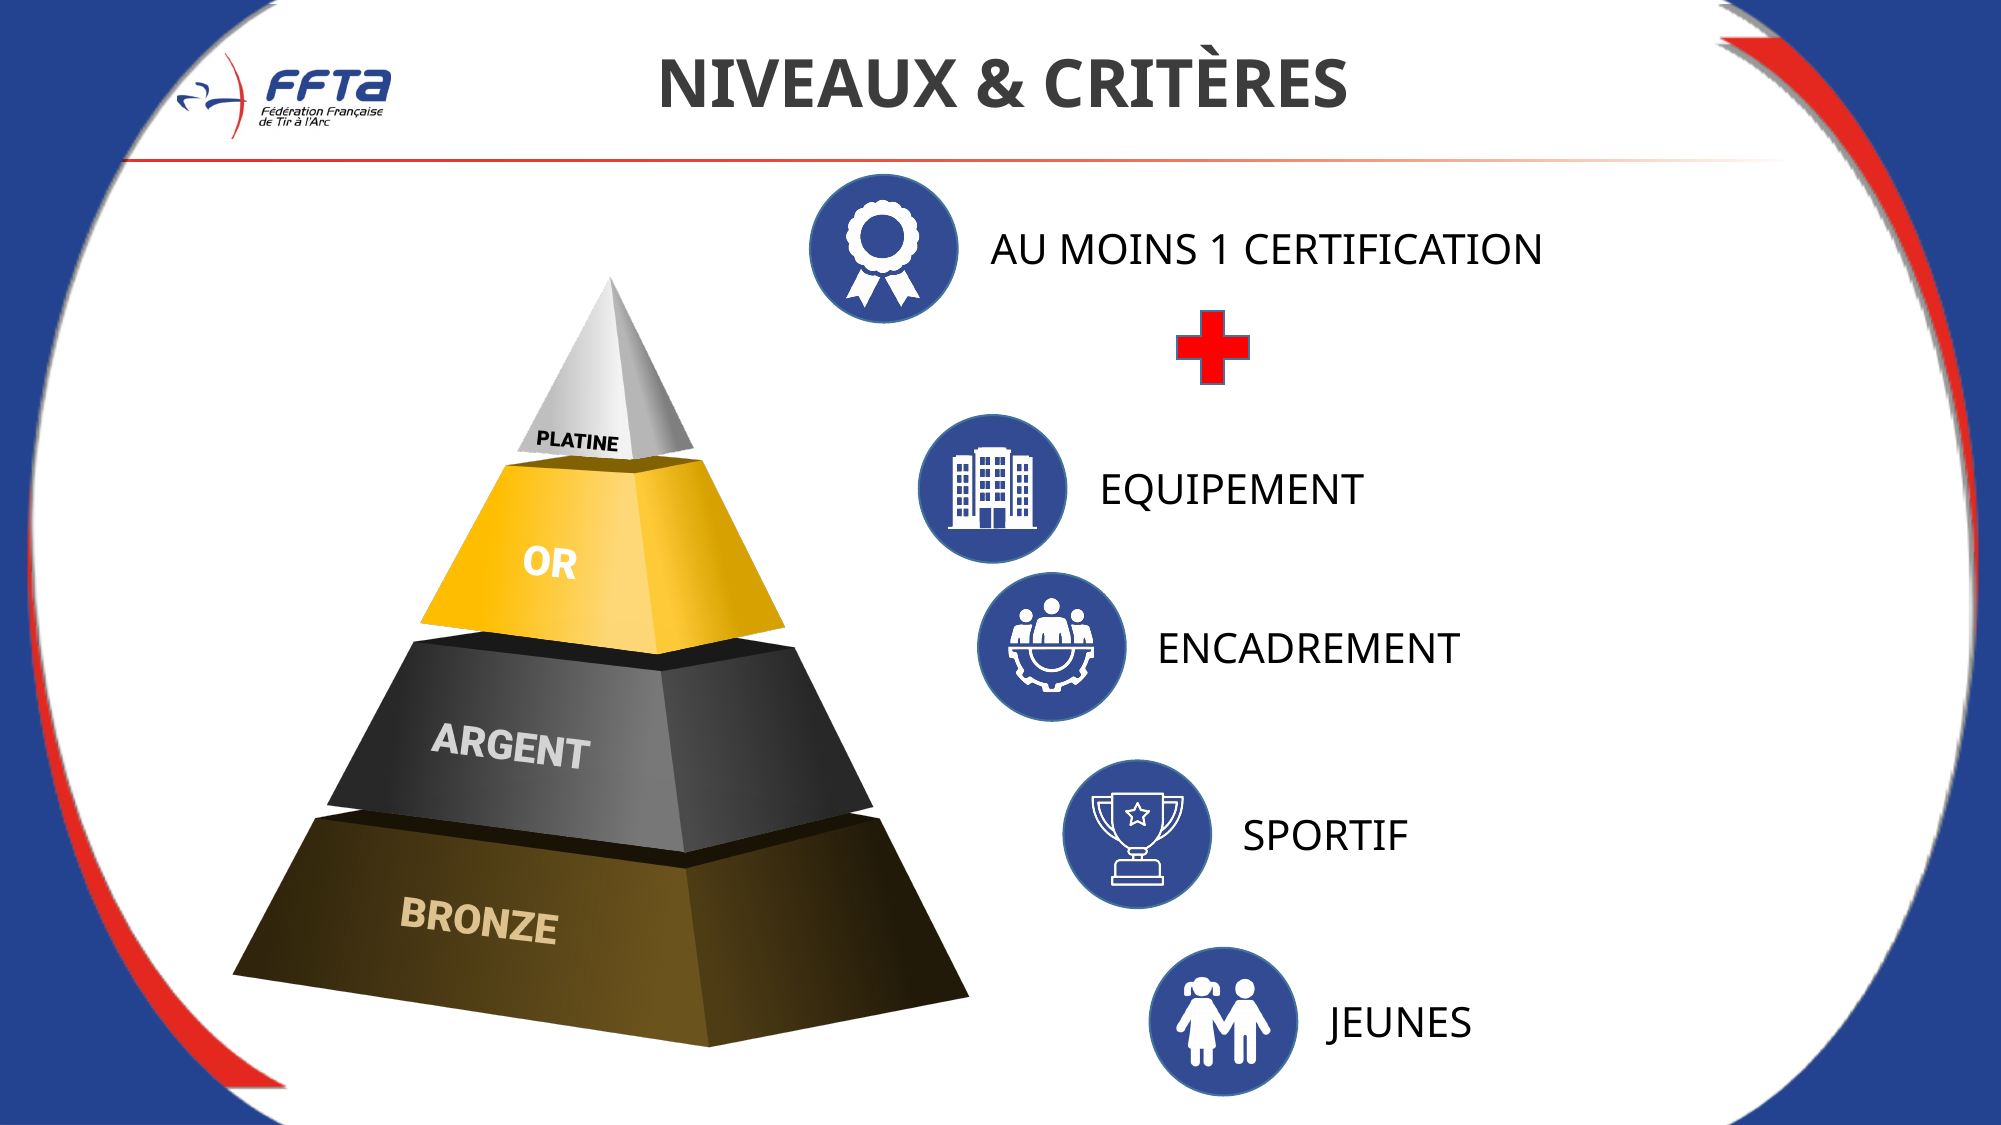

Niveaux & Critères
AU MOINS 1 CERTIFICATION
EQUIPEMENT
ENCADREMENT
SPORTIF
JEUNES